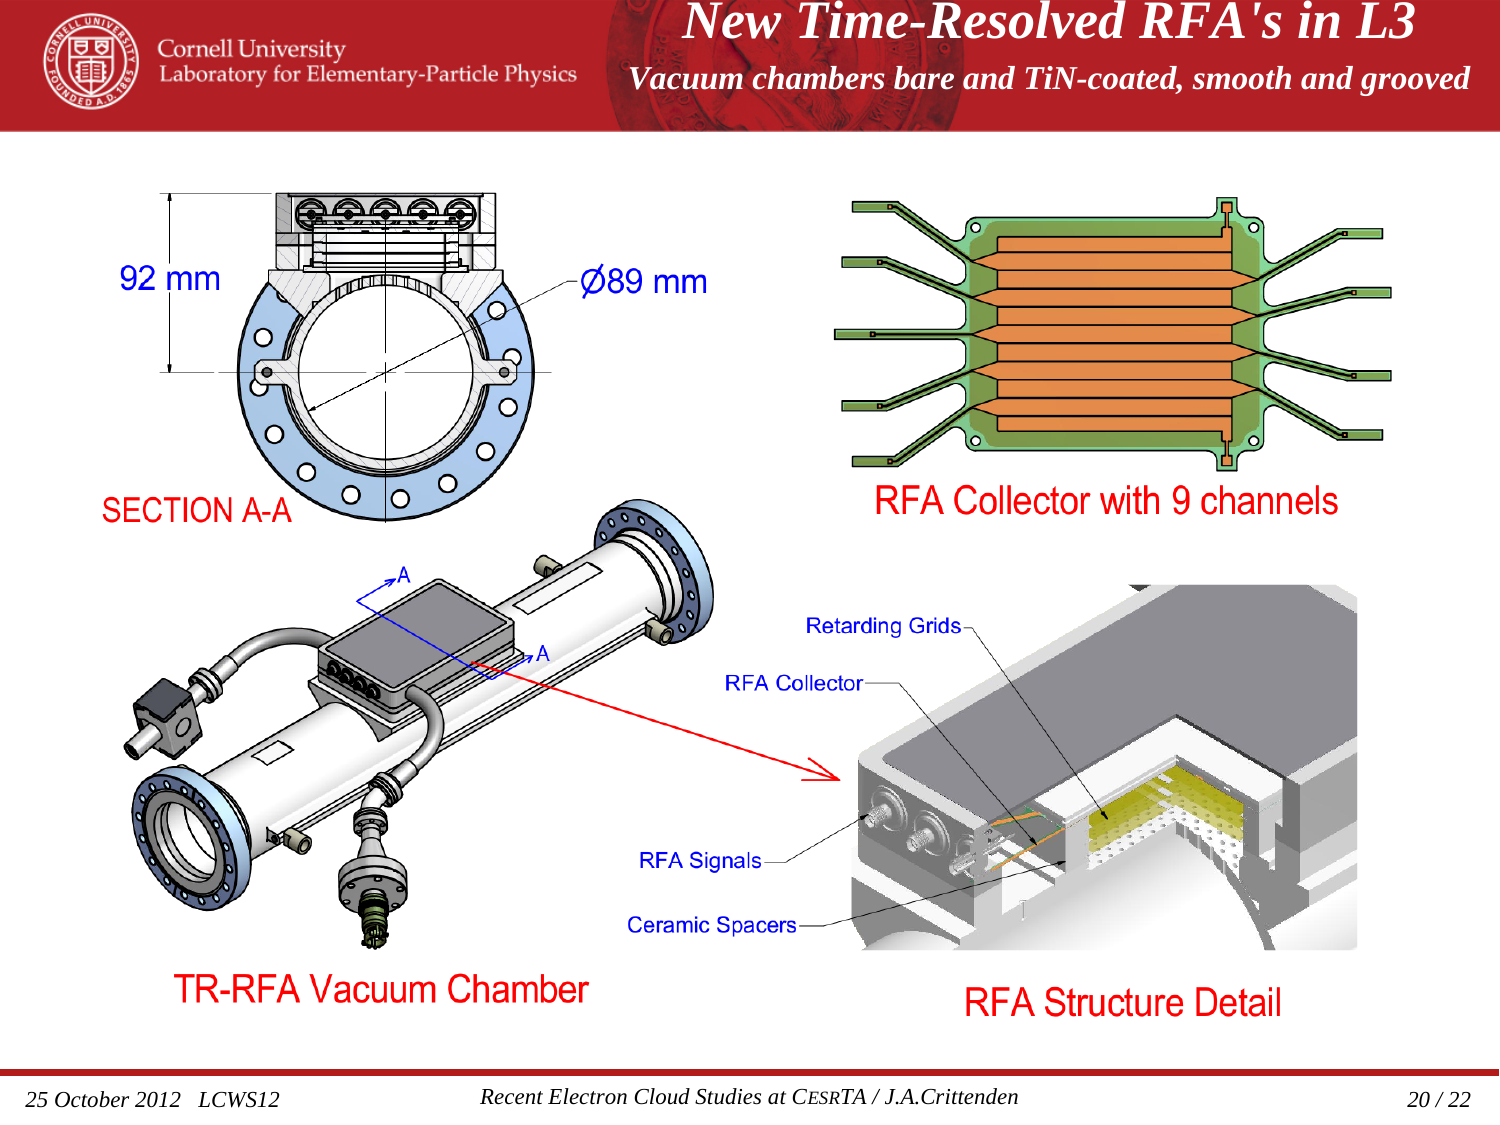

# New Time-Resolved RFA's in L3 Vacuum chambers bare and TiN-coated, smooth and grooved